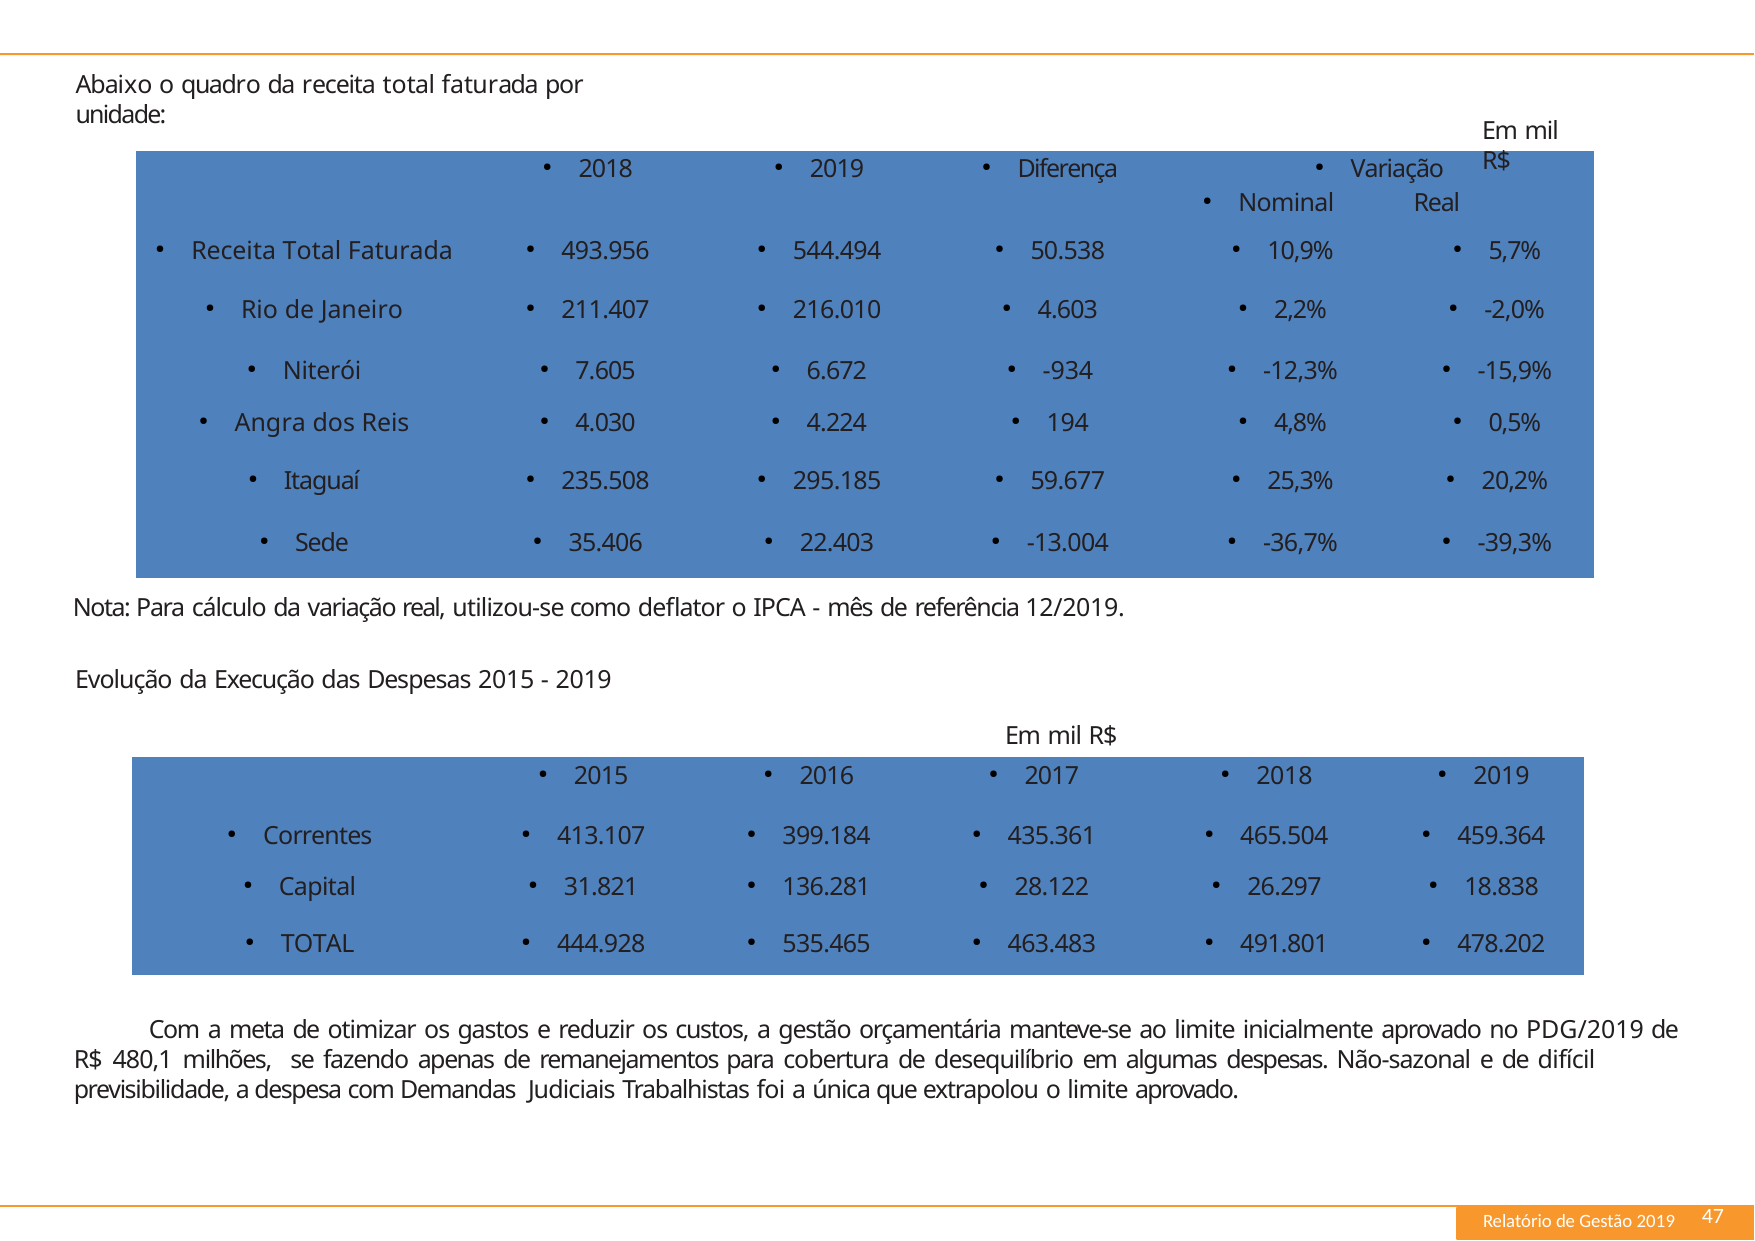

Abaixo o quadro da receita total faturada por unidade:
Em mil R$
| | 2018 | 2019 | Diferença | Variação Nominal Real | |
| --- | --- | --- | --- | --- | --- |
| Receita Total Faturada | 493.956 | 544.494 | 50.538 | 10,9% | 5,7% |
| Rio de Janeiro | 211.407 | 216.010 | 4.603 | 2,2% | -2,0% |
| Niterói | 7.605 | 6.672 | -934 | -12,3% | -15,9% |
| Angra dos Reis | 4.030 | 4.224 | 194 | 4,8% | 0,5% |
| Itaguaí | 235.508 | 295.185 | 59.677 | 25,3% | 20,2% |
| Sede | 35.406 | 22.403 | -13.004 | -36,7% | -39,3% |
Nota: Para cálculo da variação real, utilizou-se como deflator o IPCA - mês de referência 12/2019.
Evolução da Execução das Despesas 2015 - 2019
Em mil R$
| | 2015 | 2016 | 2017 | 2018 | 2019 |
| --- | --- | --- | --- | --- | --- |
| Correntes | 413.107 | 399.184 | 435.361 | 465.504 | 459.364 |
| Capital | 31.821 | 136.281 | 28.122 | 26.297 | 18.838 |
| TOTAL | 444.928 | 535.465 | 463.483 | 491.801 | 478.202 |
Com a meta de otimizar os gastos e reduzir os custos, a gestão orçamentária manteve-se ao limite inicialmente aprovado no PDG/2019 de R$ 480,1 milhões, se fazendo apenas de remanejamentos para cobertura de desequilíbrio em algumas despesas. Não-sazonal e de difícil previsibilidade, a despesa com Demandas Judiciais Trabalhistas foi a única que extrapolou o limite aprovado.
47
Relatório de Gestão 2019